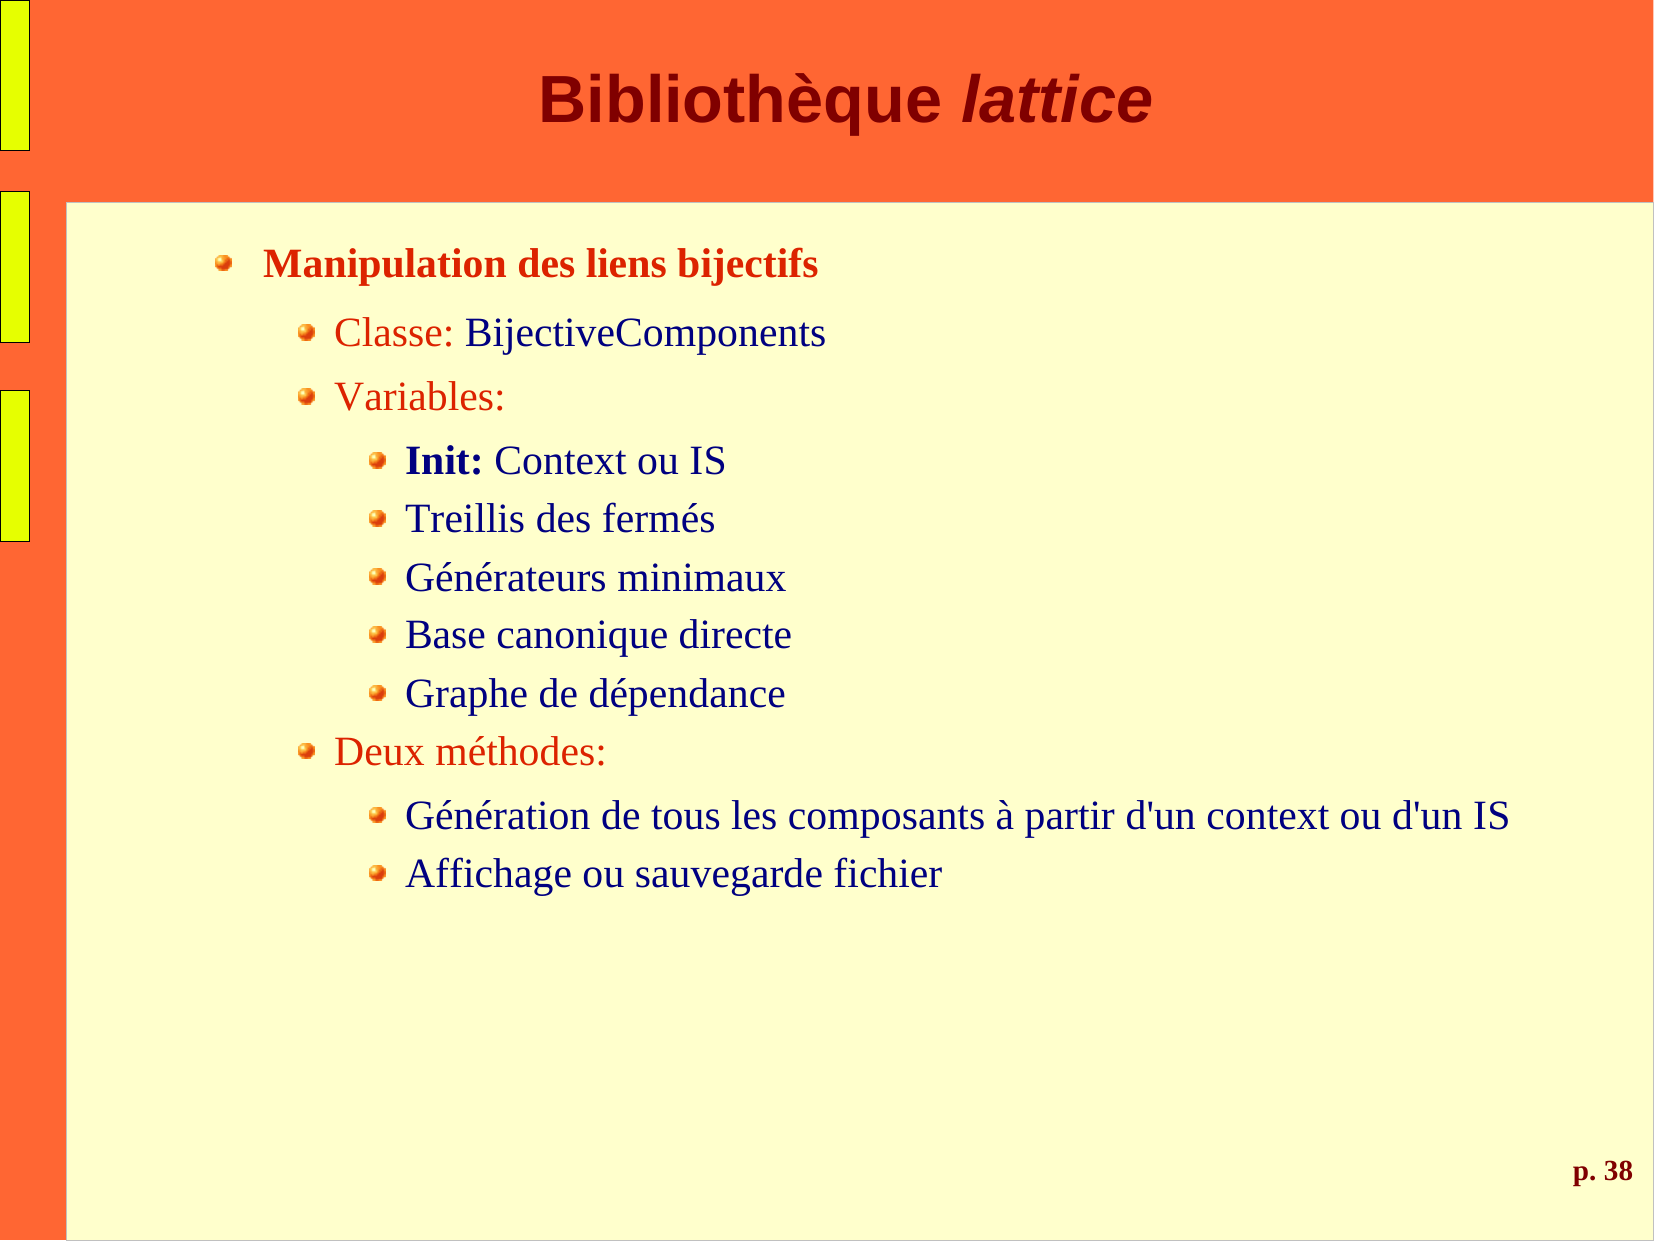

# Bibliothèque lattice
Manipulation des liens bijectifs
Classe: BijectiveComponents
Variables:
Init: Context ou IS
Treillis des fermés
Générateurs minimaux
Base canonique directe
Graphe de dépendance
Deux méthodes:
Génération de tous les composants à partir d'un context ou d'un IS
Affichage ou sauvegarde fichier
Karell Bertet